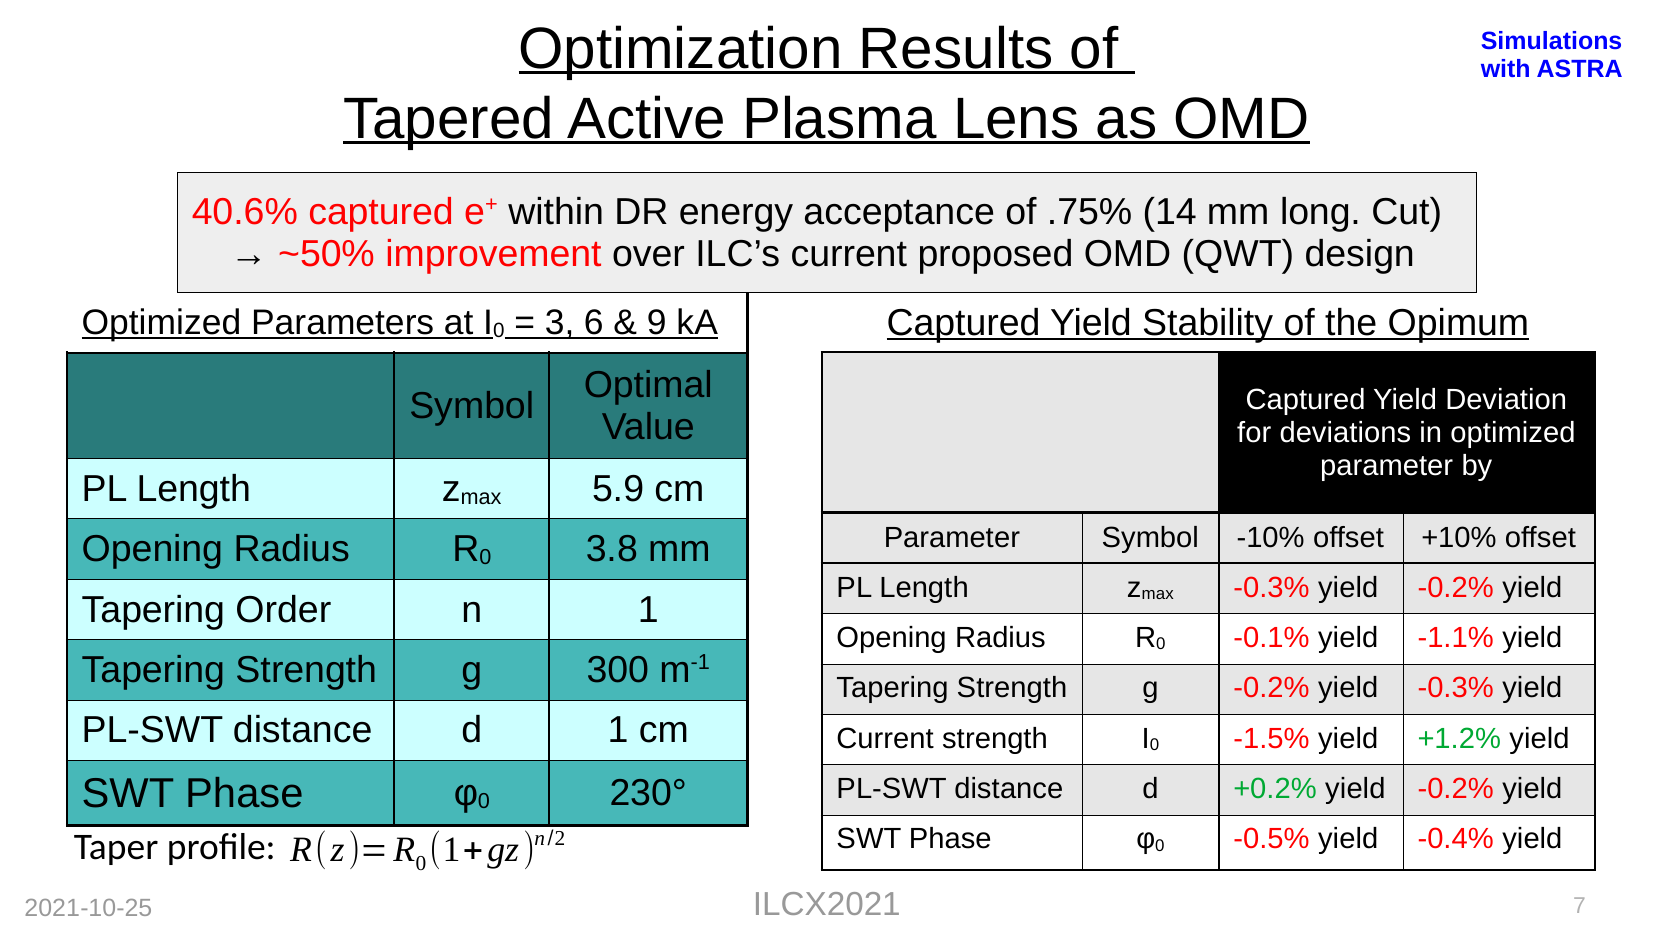

Optimization Results of
Tapered Active Plasma Lens as OMD
Simulations
with ASTRA
40.6% captured e+ within DR energy acceptance of .75% (14 mm long. Cut)
→ ~50% improvement over ILC’s current proposed OMD (QWT) design
| Optimized Parameters at I0 = 3, 6 & 9 kA | | |
| --- | --- | --- |
| | Symbol | Optimal Value |
| PL Length | zmax | 5.9 cm |
| Opening Radius | R0 | 3.8 mm |
| Tapering Order | n | 1 |
| Tapering Strength | g | 300 m-1 |
| PL-SWT distance | d | 1 cm |
| SWT Phase | φ0 | 230° |
Taper profile:
| Captured Yield Stability of the Opimum | | | |
| --- | --- | --- | --- |
| | | Captured Yield Deviation for deviations in optimized parameter by | |
| Parameter | Symbol | -10% offset | +10% offset |
| PL Length | zmax | -0.3% yield | -0.2% yield |
| Opening Radius | R0 | -0.1% yield | -1.1% yield |
| Tapering Strength | g | -0.2% yield | -0.3% yield |
| Current strength | I0 | -1.5% yield | +1.2% yield |
| PL-SWT distance | d | +0.2% yield | -0.2% yield |
| SWT Phase | φ0 | -0.5% yield | -0.4% yield |
ILCX2021
2021-10-25